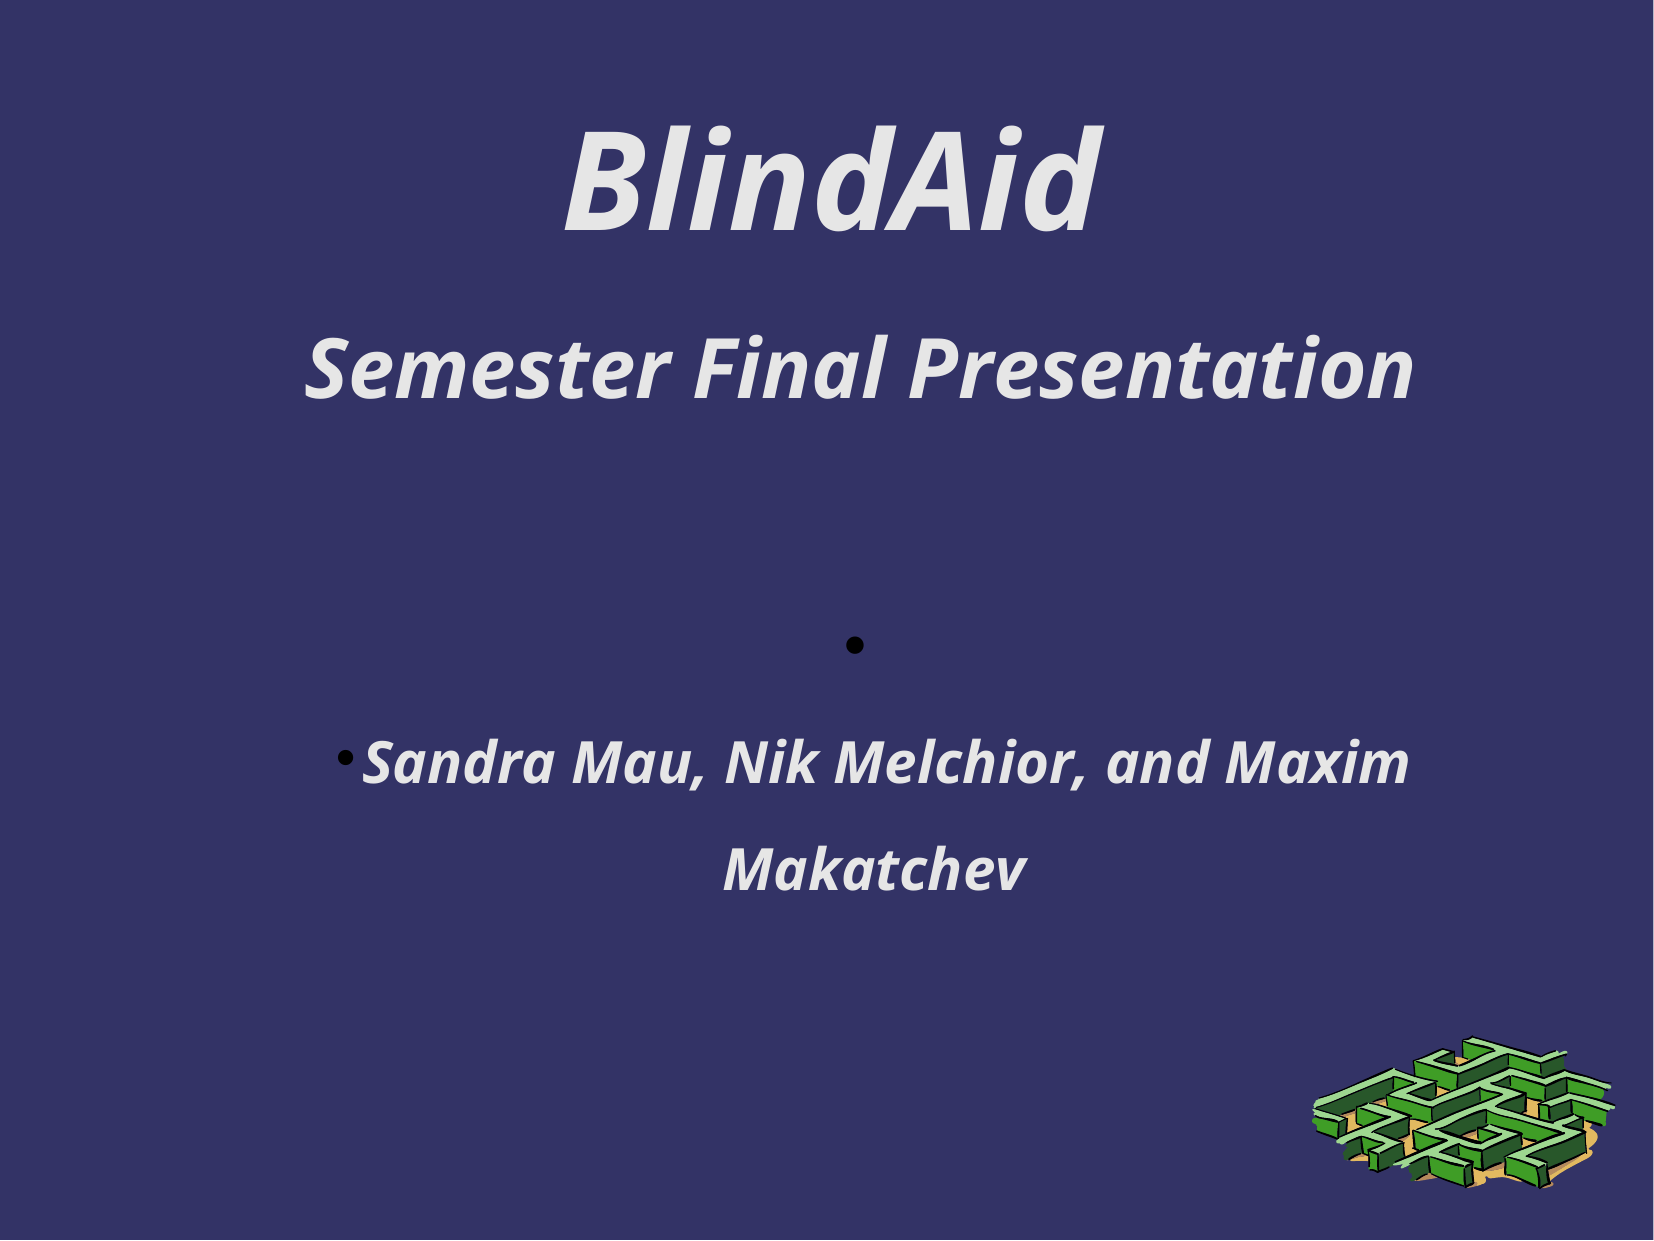

# BlindAid Semester Final Presentation
Sandra Mau, Nik Melchior, and Maxim Makatchev